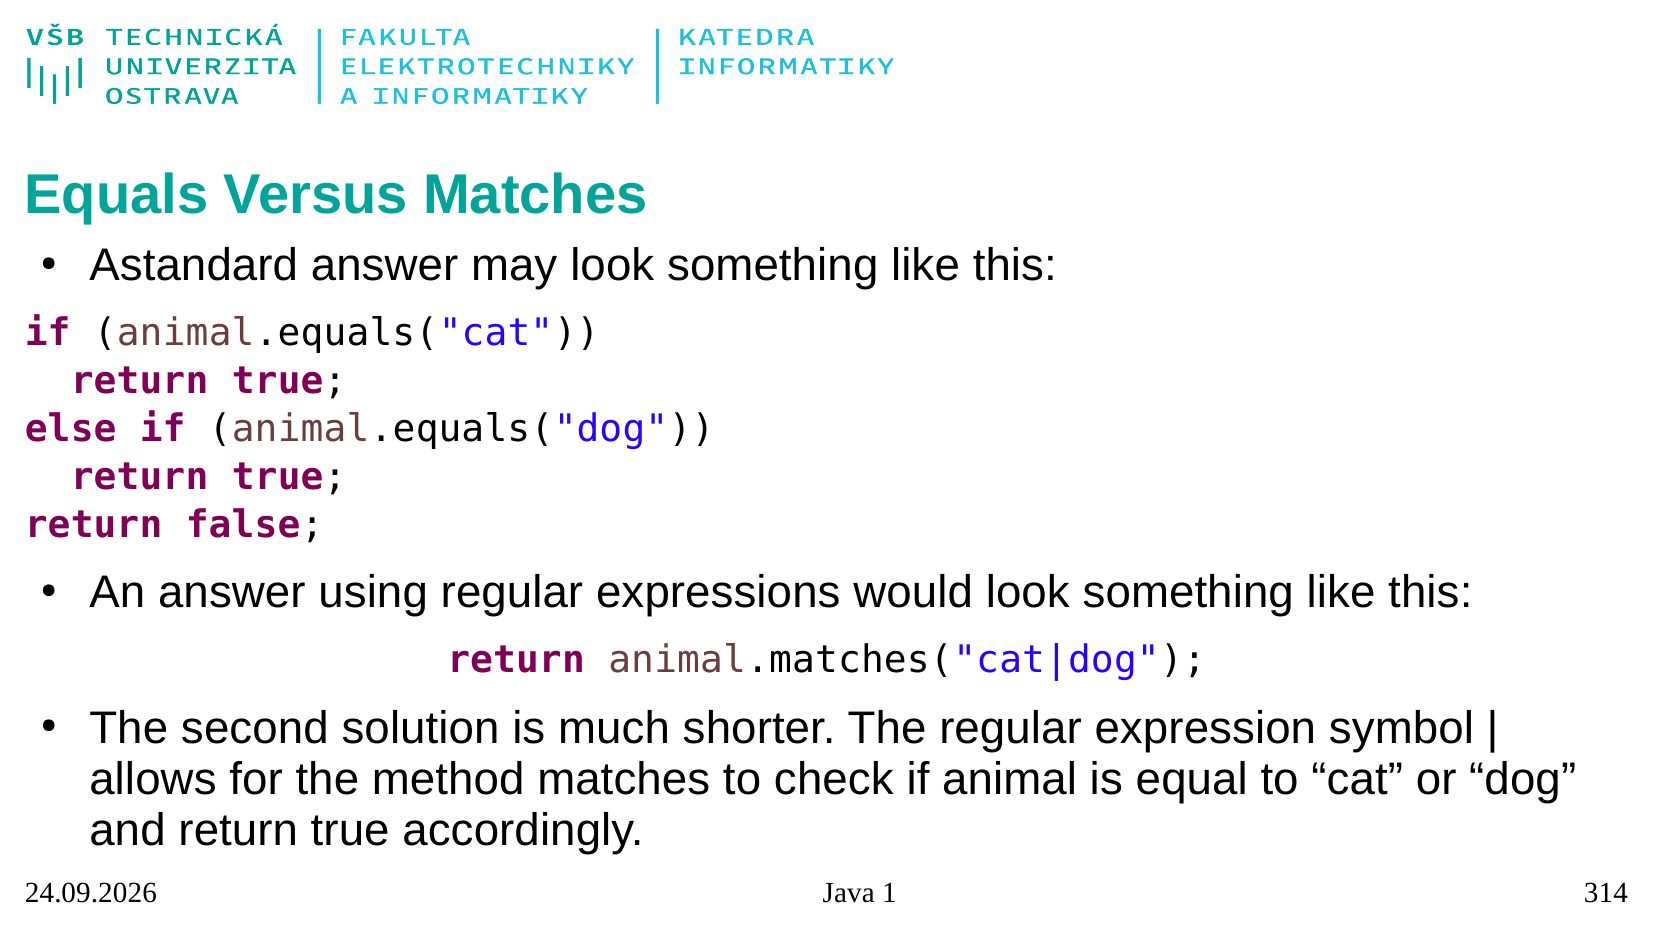

# Equals Versus Matches
Astandard answer may look something like this:
if (animal.equals("cat"))
 return true;
else if (animal.equals("dog"))
 return true;
return false;
An answer using regular expressions would look something like this:
return animal.matches("cat|dog");
The second solution is much shorter. The regular expression symbol | allows for the method matches to check if animal is equal to “cat” or “dog” and return true accordingly.
Java 1
314